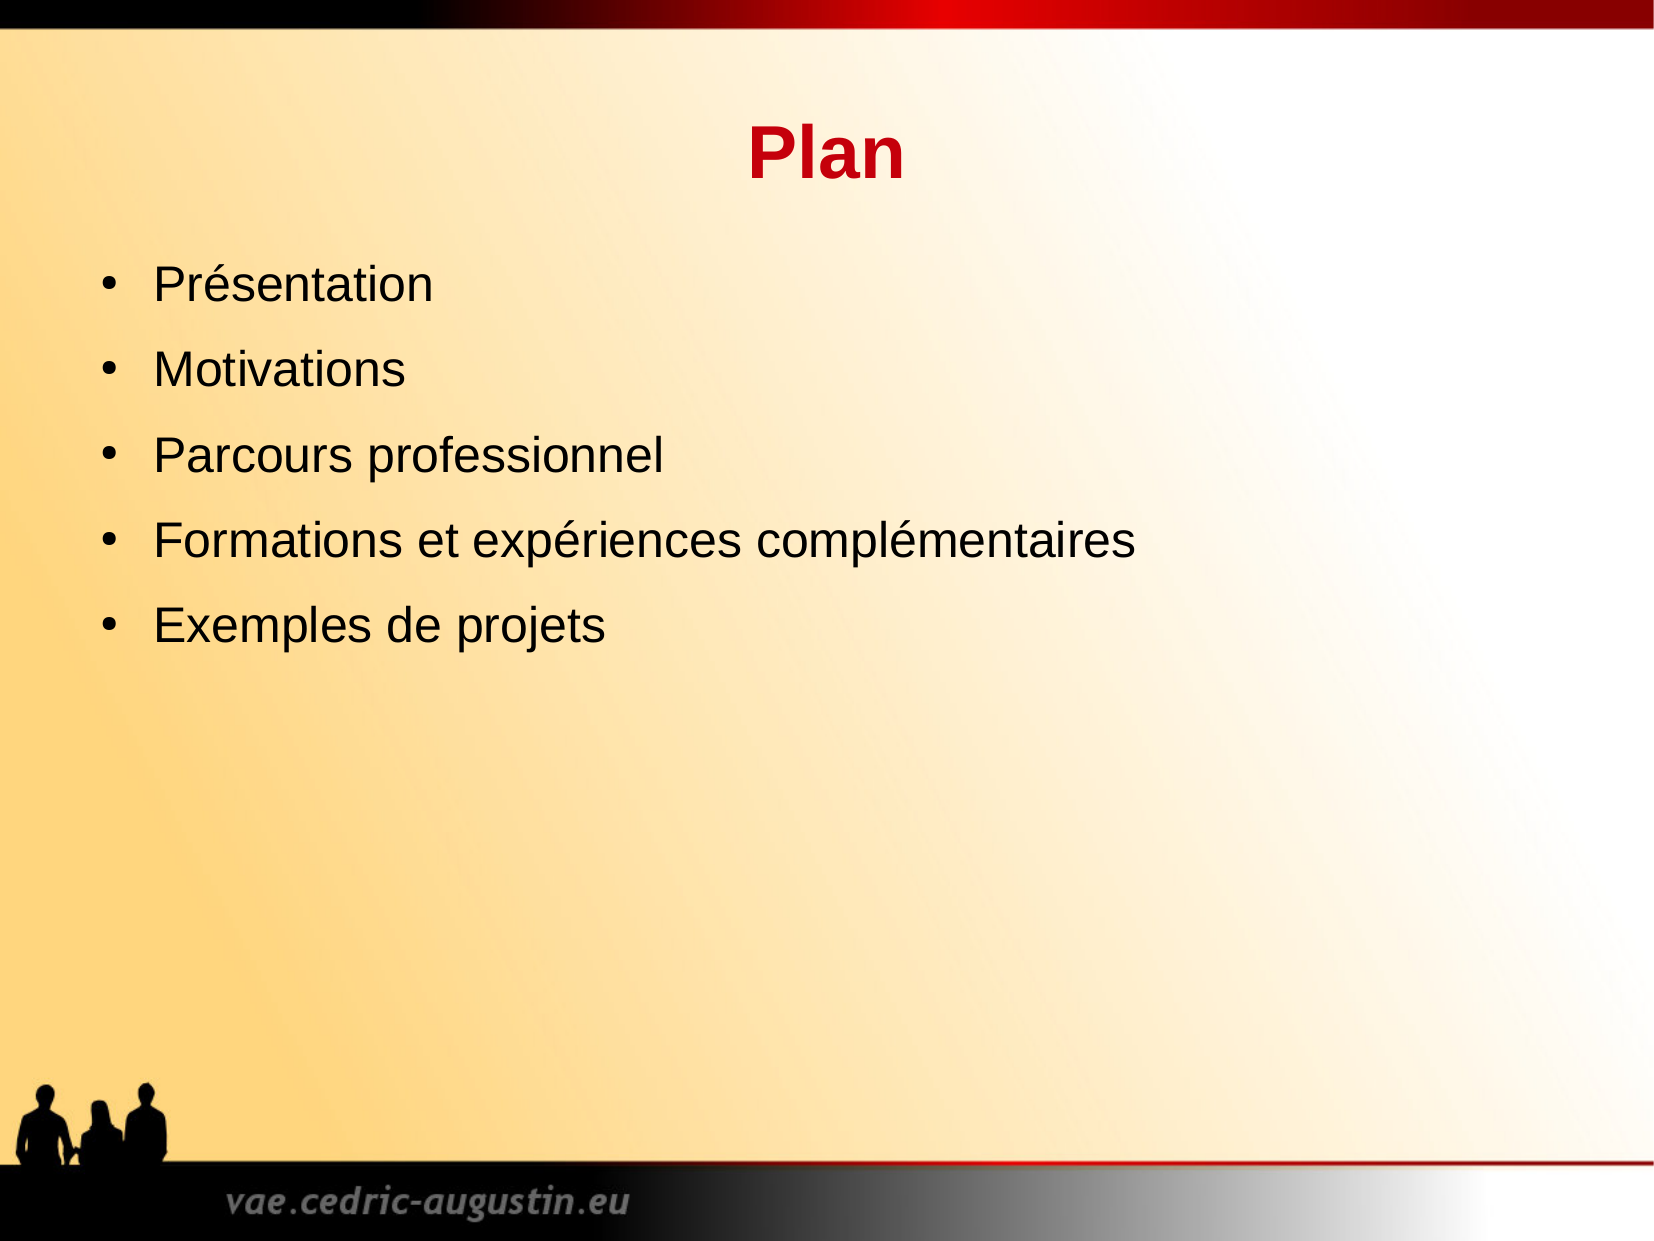

# Plan
Présentation
Motivations
Parcours professionnel
Formations et expériences complémentaires
Exemples de projets